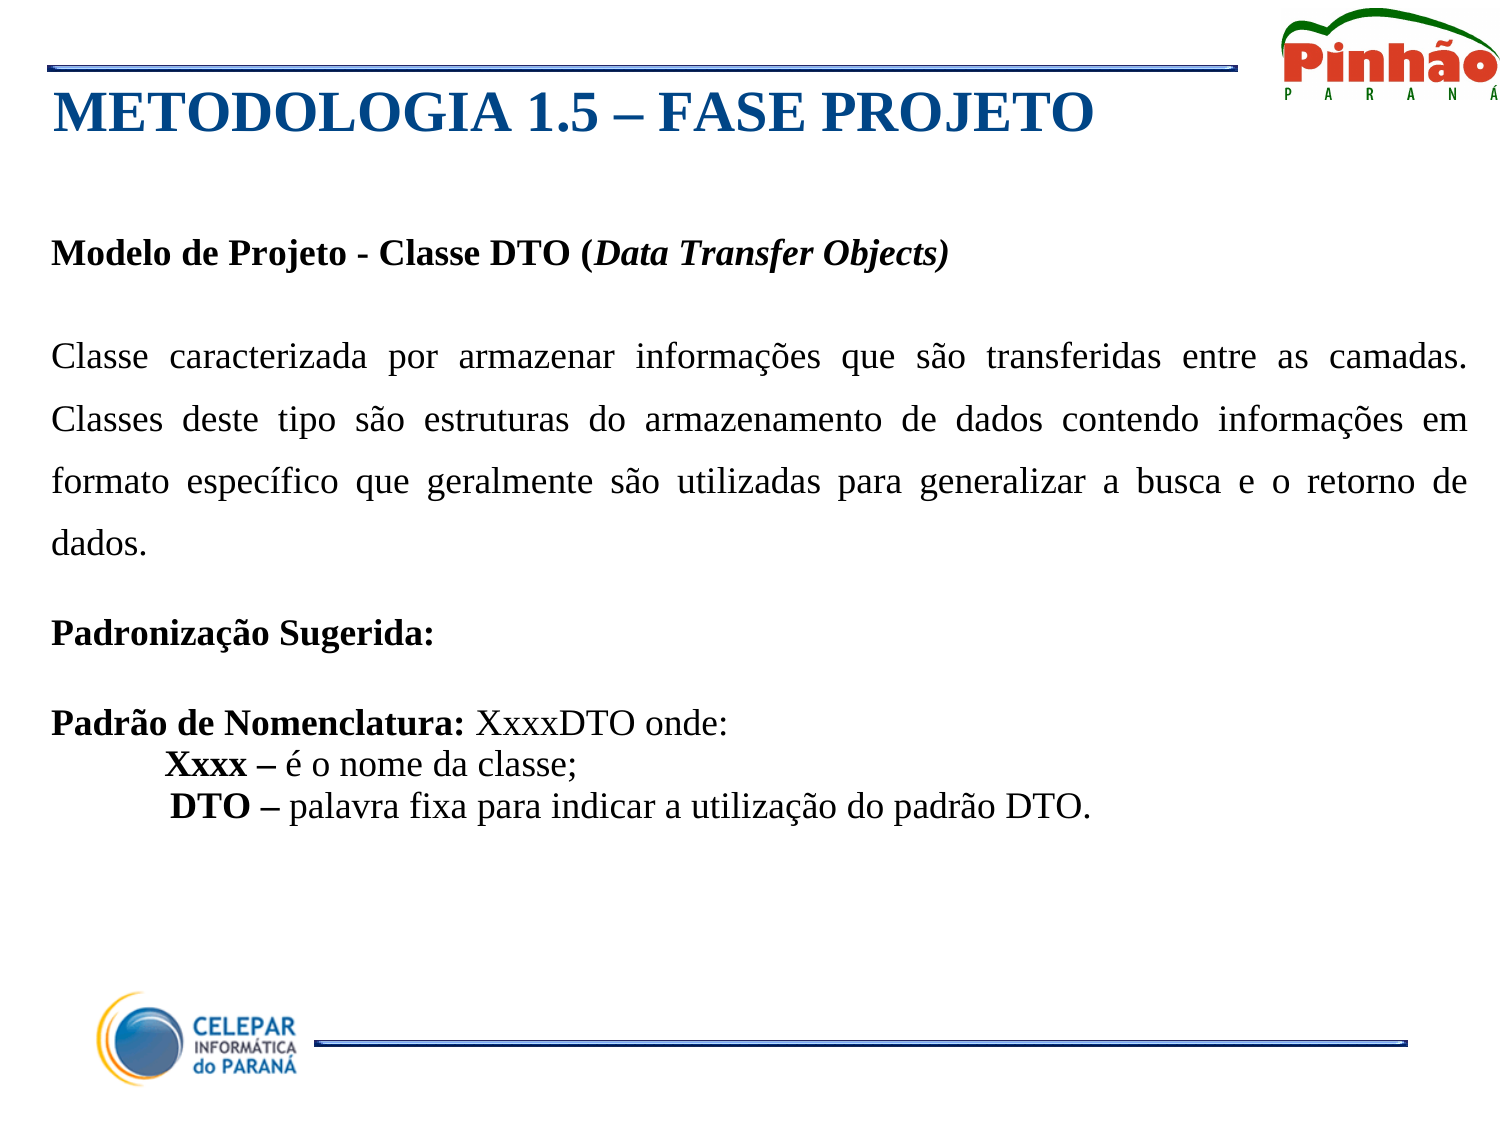

METODOLOGIA 1.5 – FASE PROJETO
Modelo de Projeto - Classe DTO (Data Transfer Objects)
Classe caracterizada por armazenar informações que são transferidas entre as camadas. Classes deste tipo são estruturas do armazenamento de dados contendo informações em formato específico que geralmente são utilizadas para generalizar a busca e o retorno de dados.
Padronização Sugerida:
Padrão de Nomenclatura: XxxxDTO onde:
Xxxx – é o nome da classe;
DTO – palavra fixa para indicar a utilização do padrão DTO.